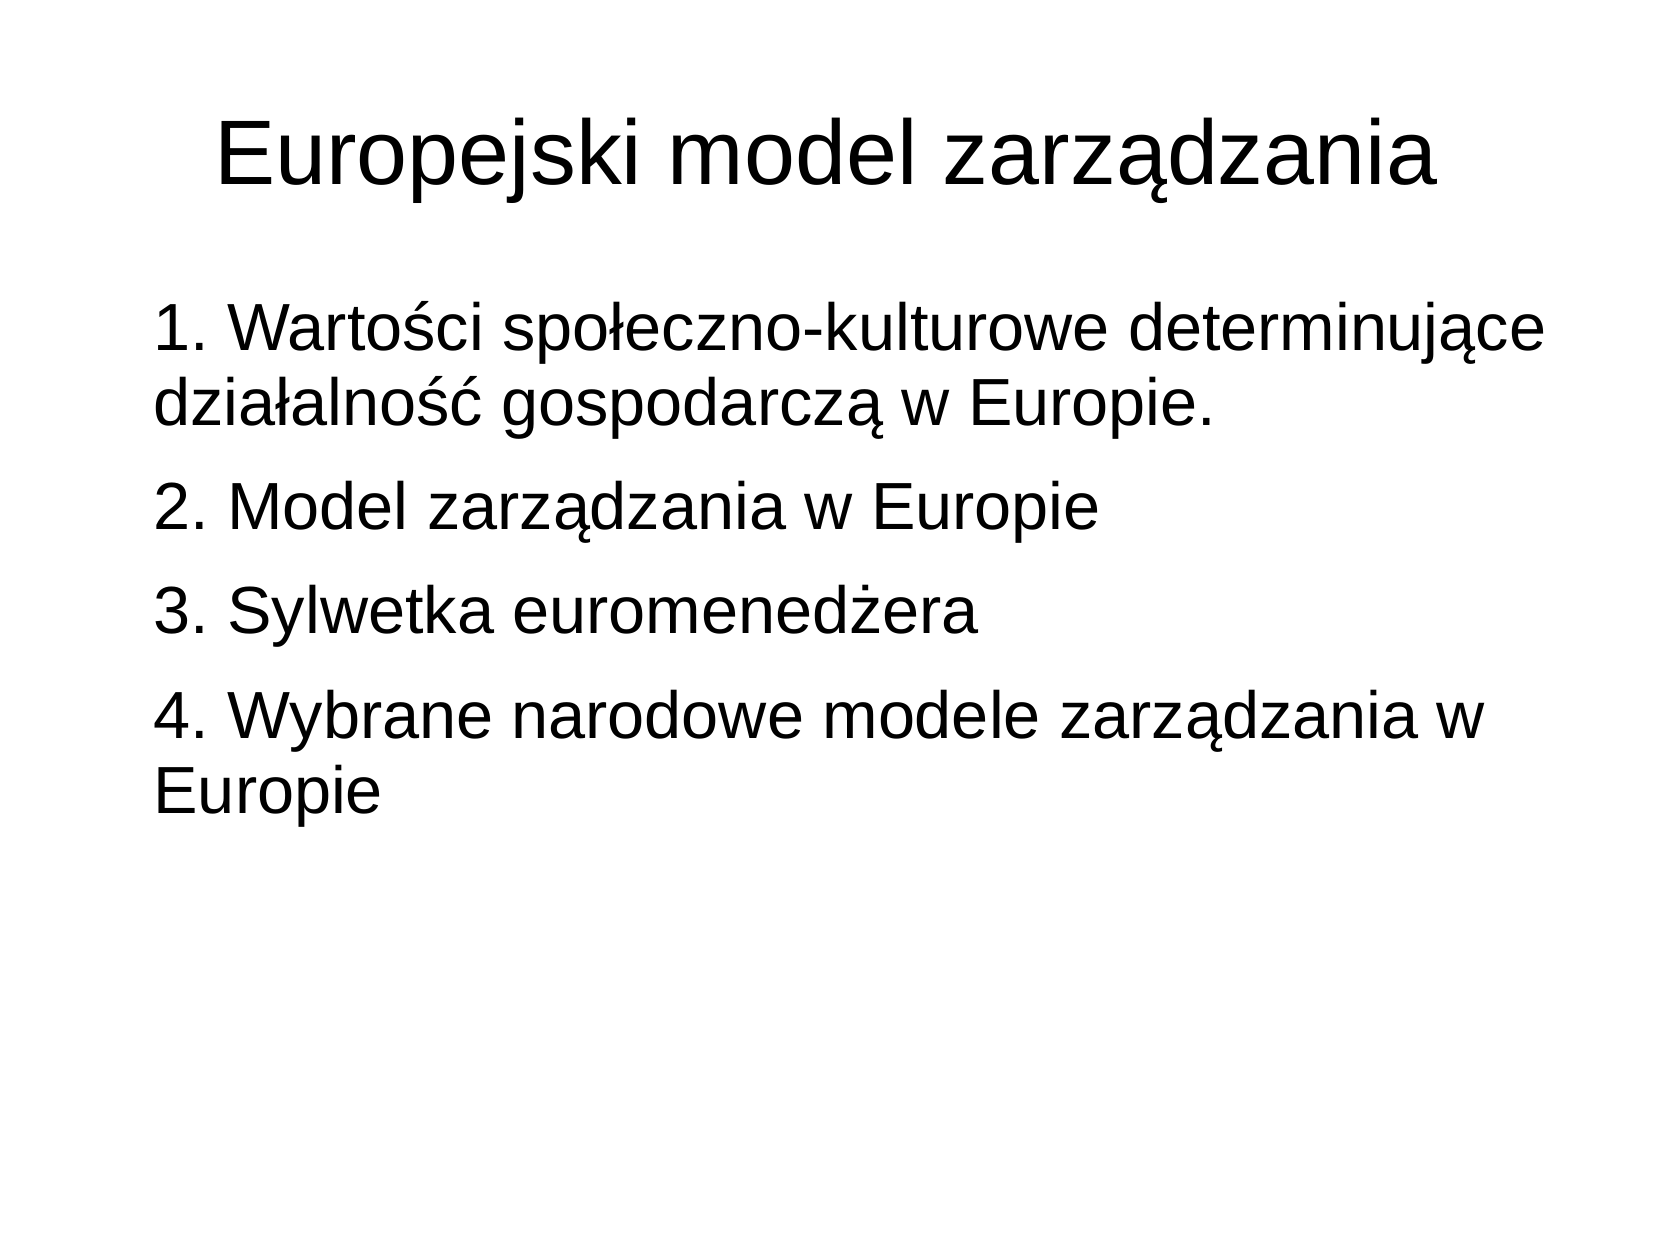

Europejski model zarządzania
# 1. Wartości społeczno-kulturowe determinujące działalność gospodarczą w Europie.
2. Model zarządzania w Europie
3. Sylwetka euromenedżera
4. Wybrane narodowe modele zarządzania w Europie